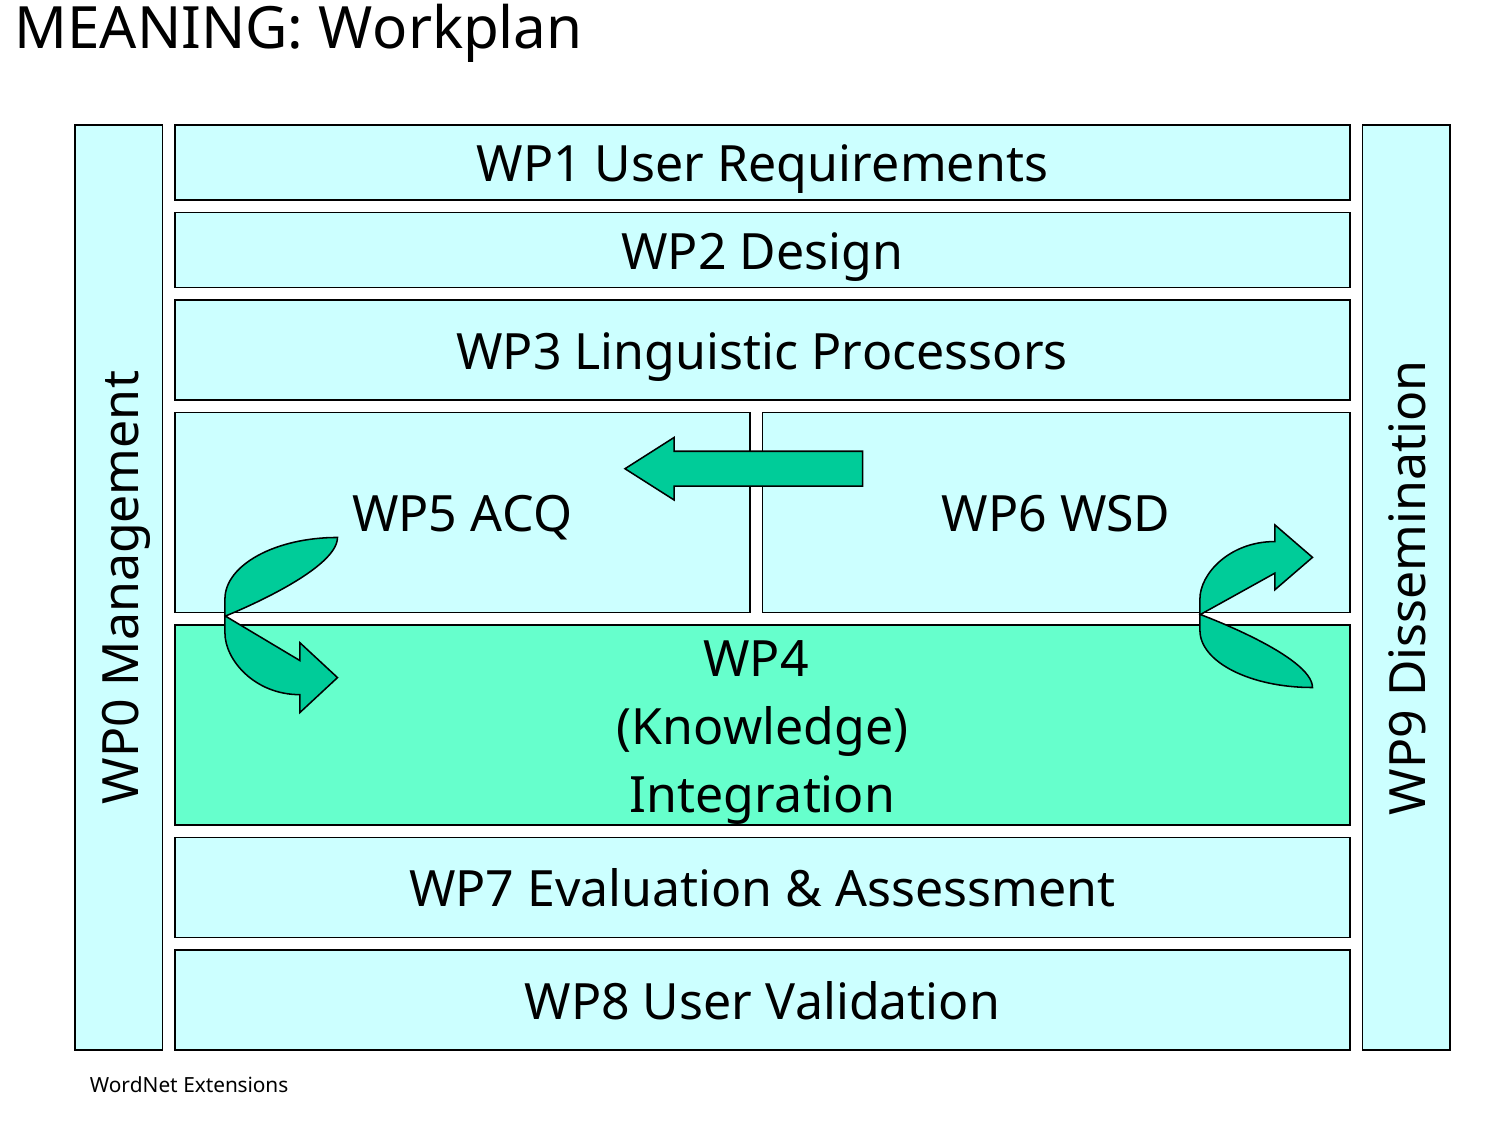

# MEANING: Workplan
WP1 User Requirements
WP2 Design
WP3 Linguistic Processors
WP5 ACQ
WP6 WSD
WP0 Management
WP9 Dissemination
WP4
(Knowledge)
Integration
WP7 Evaluation & Assessment
WP8 User Validation